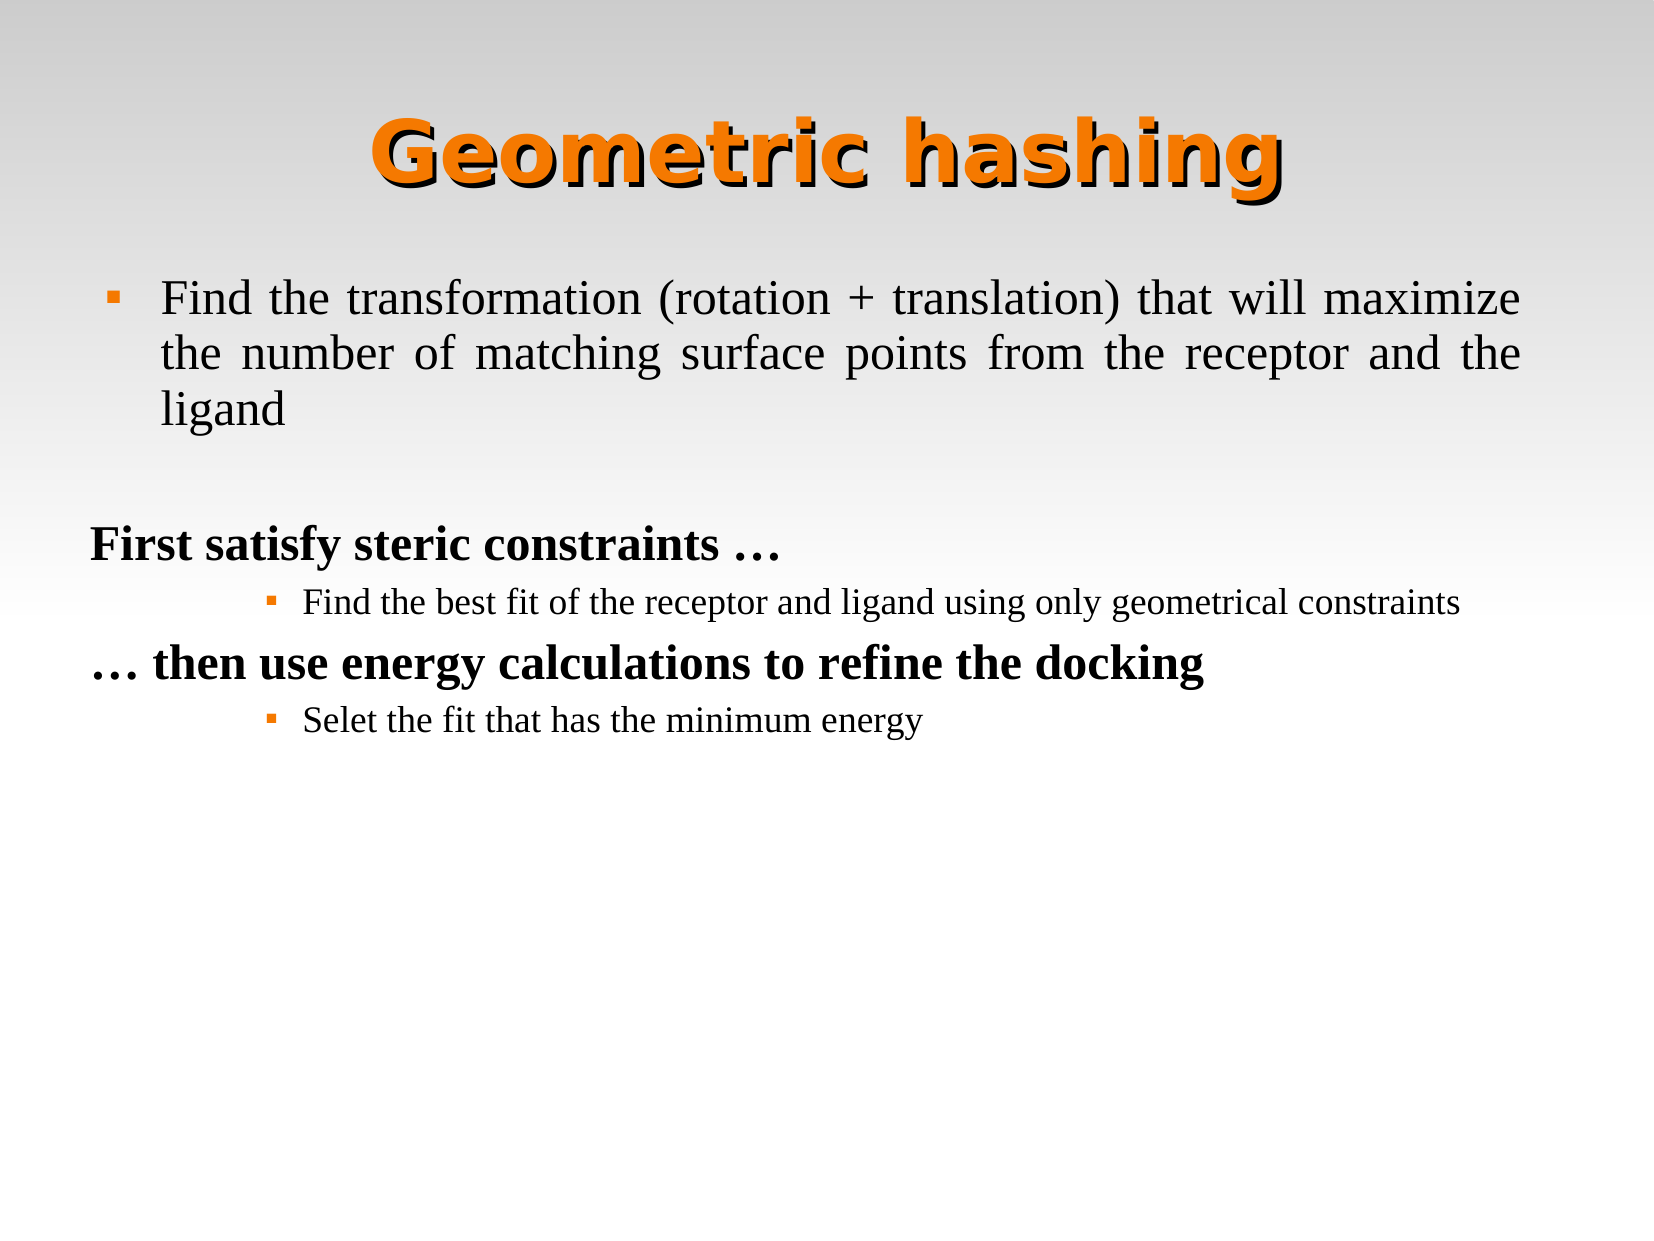

# Geometric hashing
Find the transformation (rotation + translation) that will maximize the number of matching surface points from the receptor and the ligand
First satisfy steric constraints …
Find the best fit of the receptor and ligand using only geometrical constraints
… then use energy calculations to refine the docking
Selet the fit that has the minimum energy